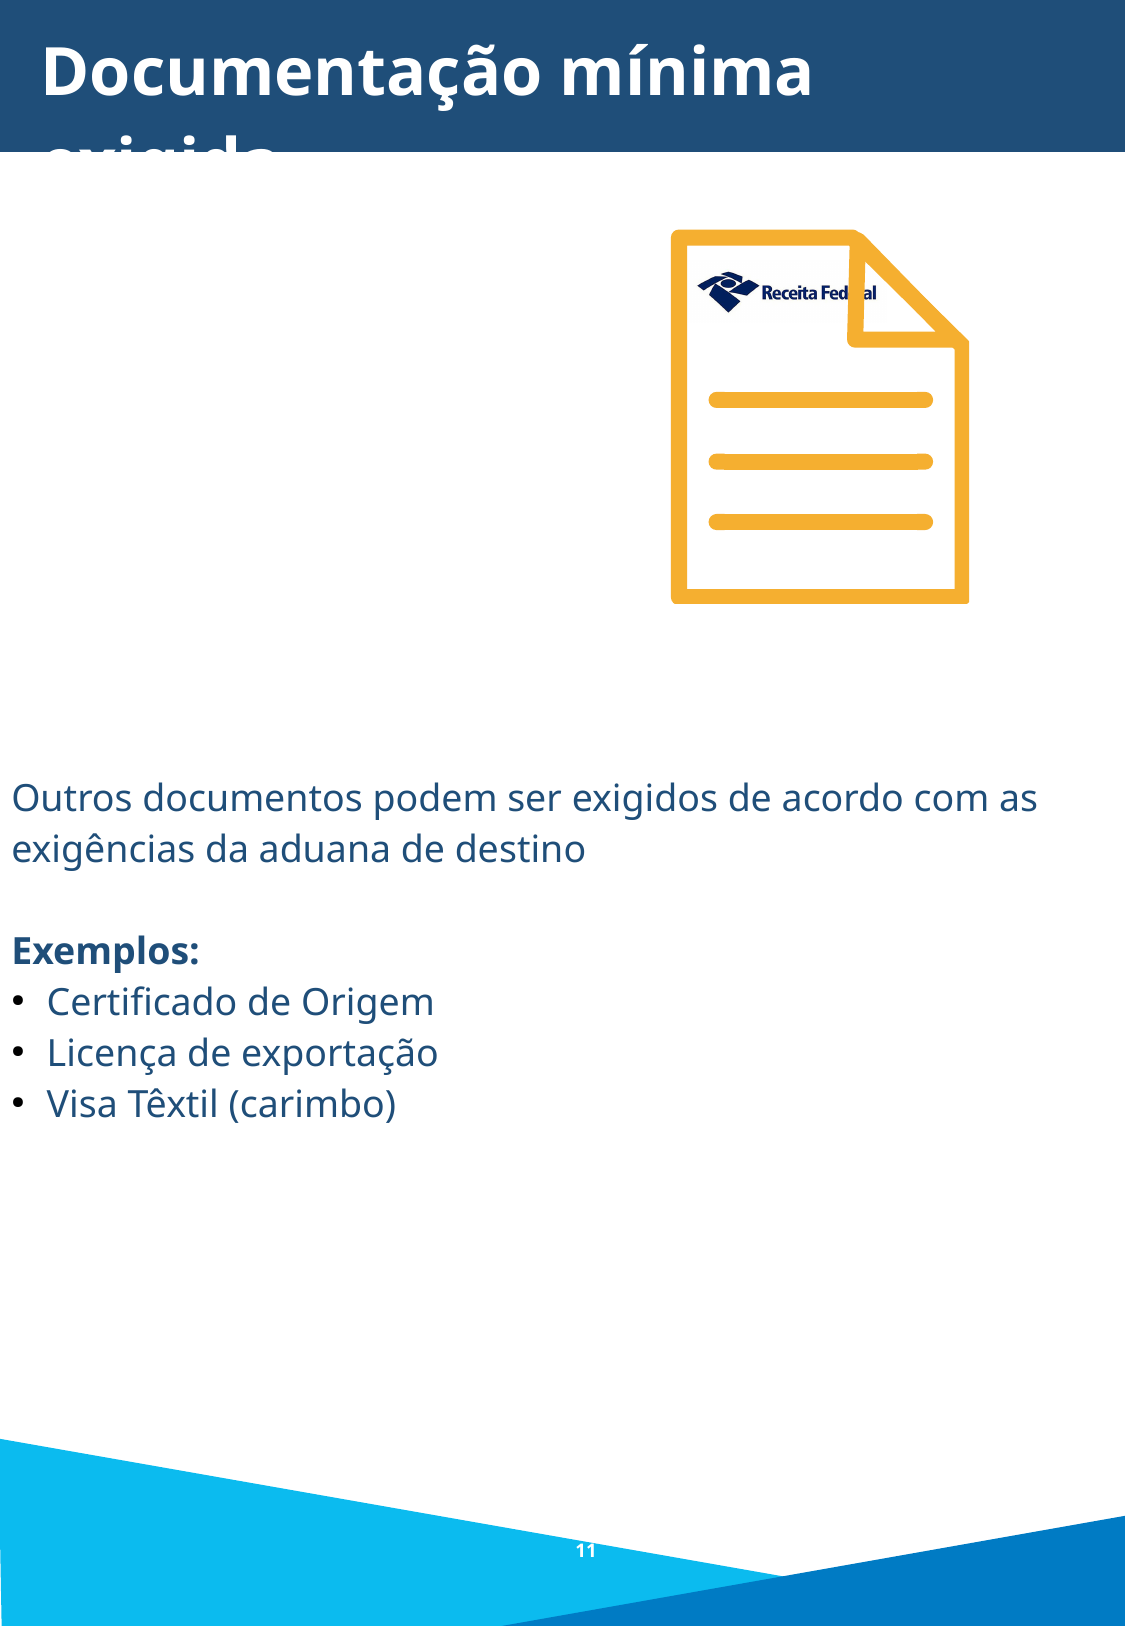

Documentação mínima exigida
Outros documentos podem ser exigidos de acordo com as exigências da aduana de destino
Exemplos:
Certificado de Origem
Licença de exportação
Visa Têxtil (carimbo)